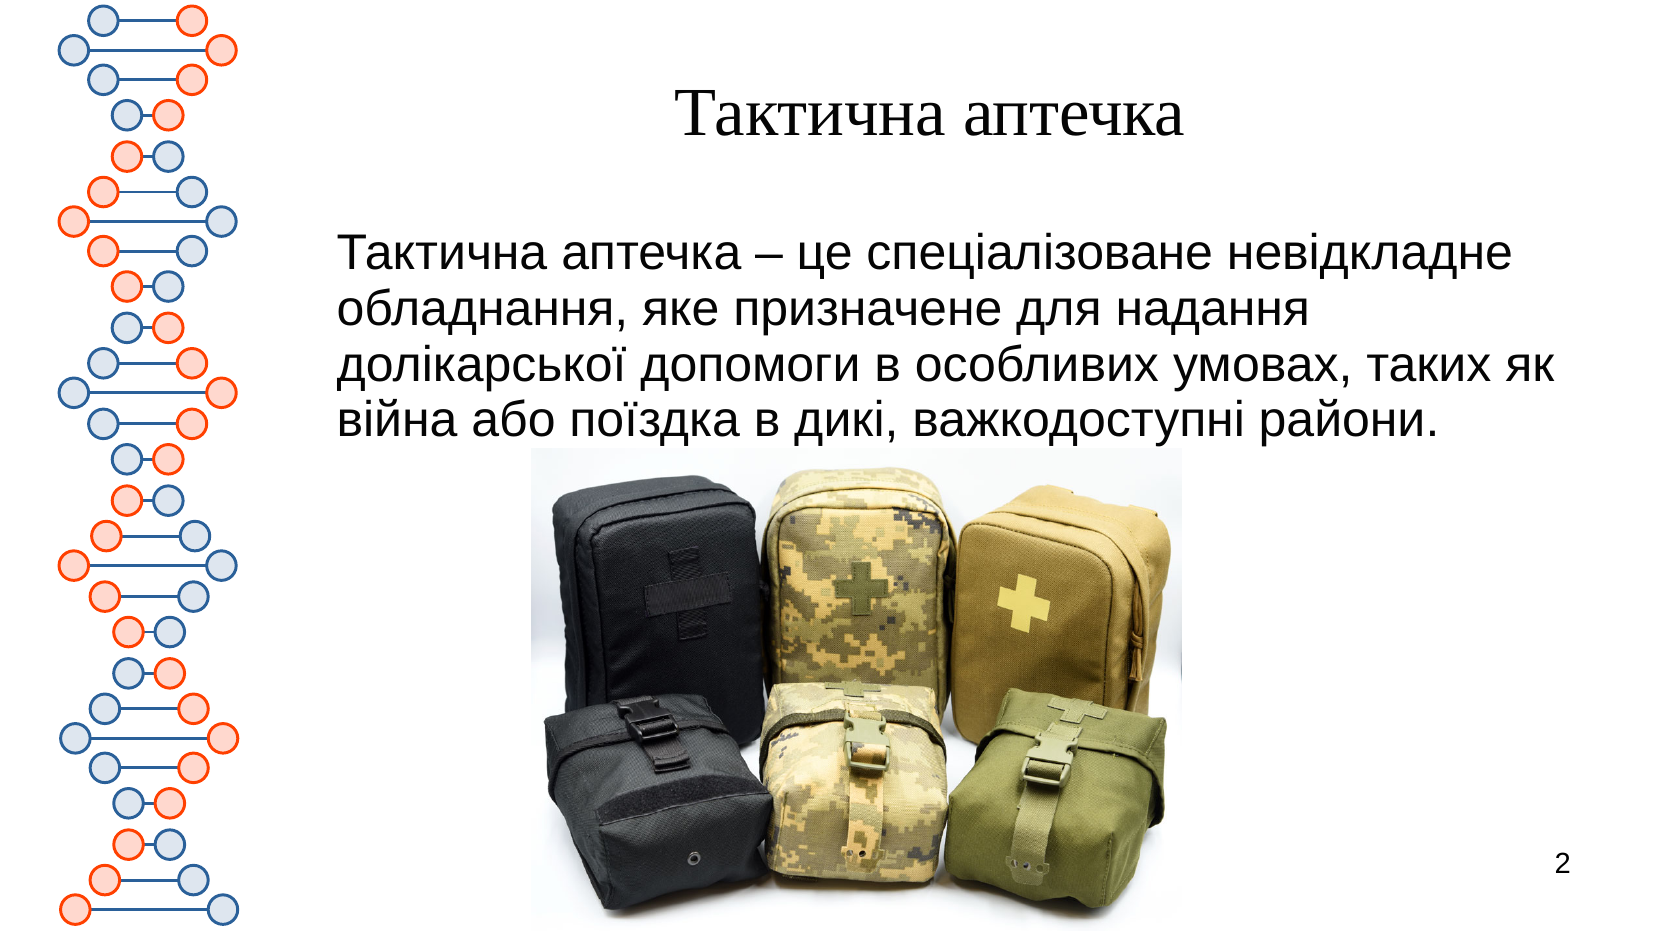

# Тактична аптечка
Тактична аптечка – це спеціалізоване невідкладне обладнання, яке призначене для надання долікарської допомоги в особливих умовах, таких як війна або поїздка в дикі, важкодоступні райони.
2